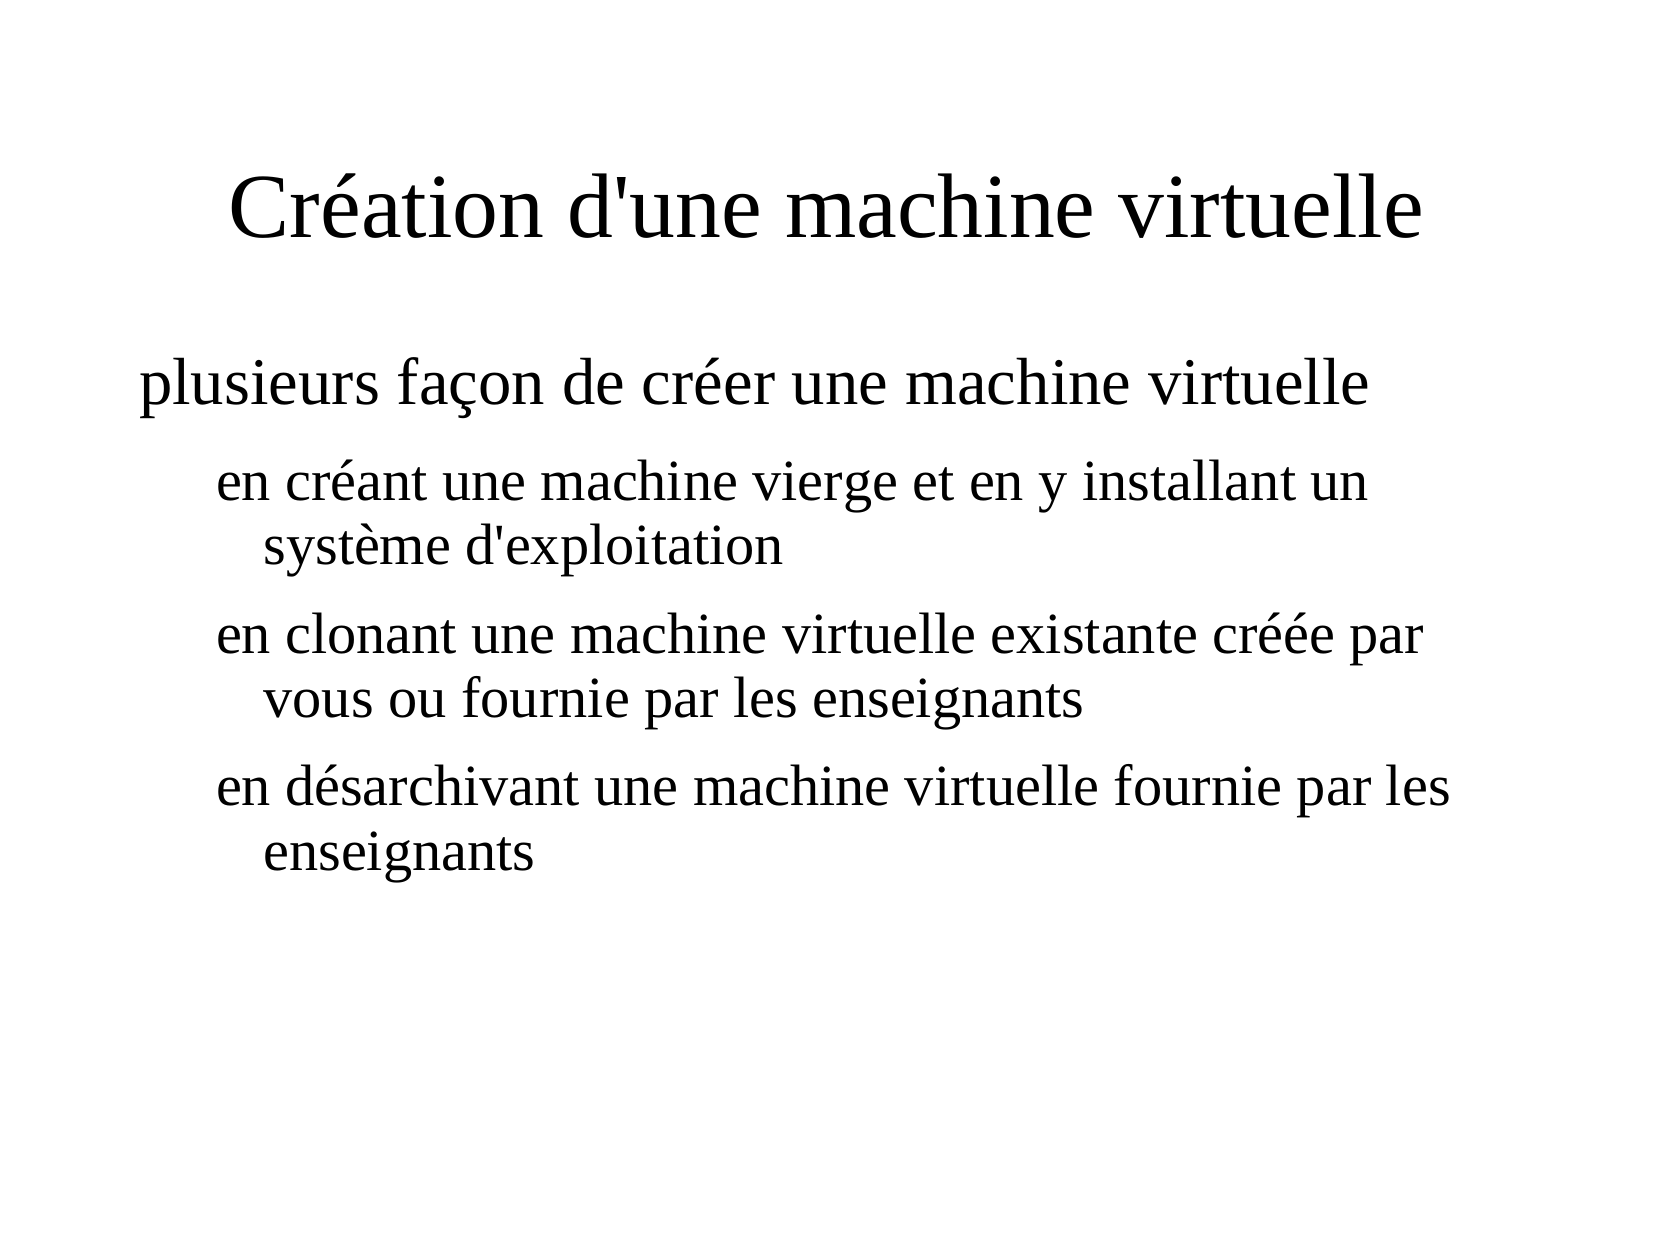

# Création d'une machine virtuelle
plusieurs façon de créer une machine virtuelle
en créant une machine vierge et en y installant un système d'exploitation
en clonant une machine virtuelle existante créée par vous ou fournie par les enseignants
en désarchivant une machine virtuelle fournie par les enseignants